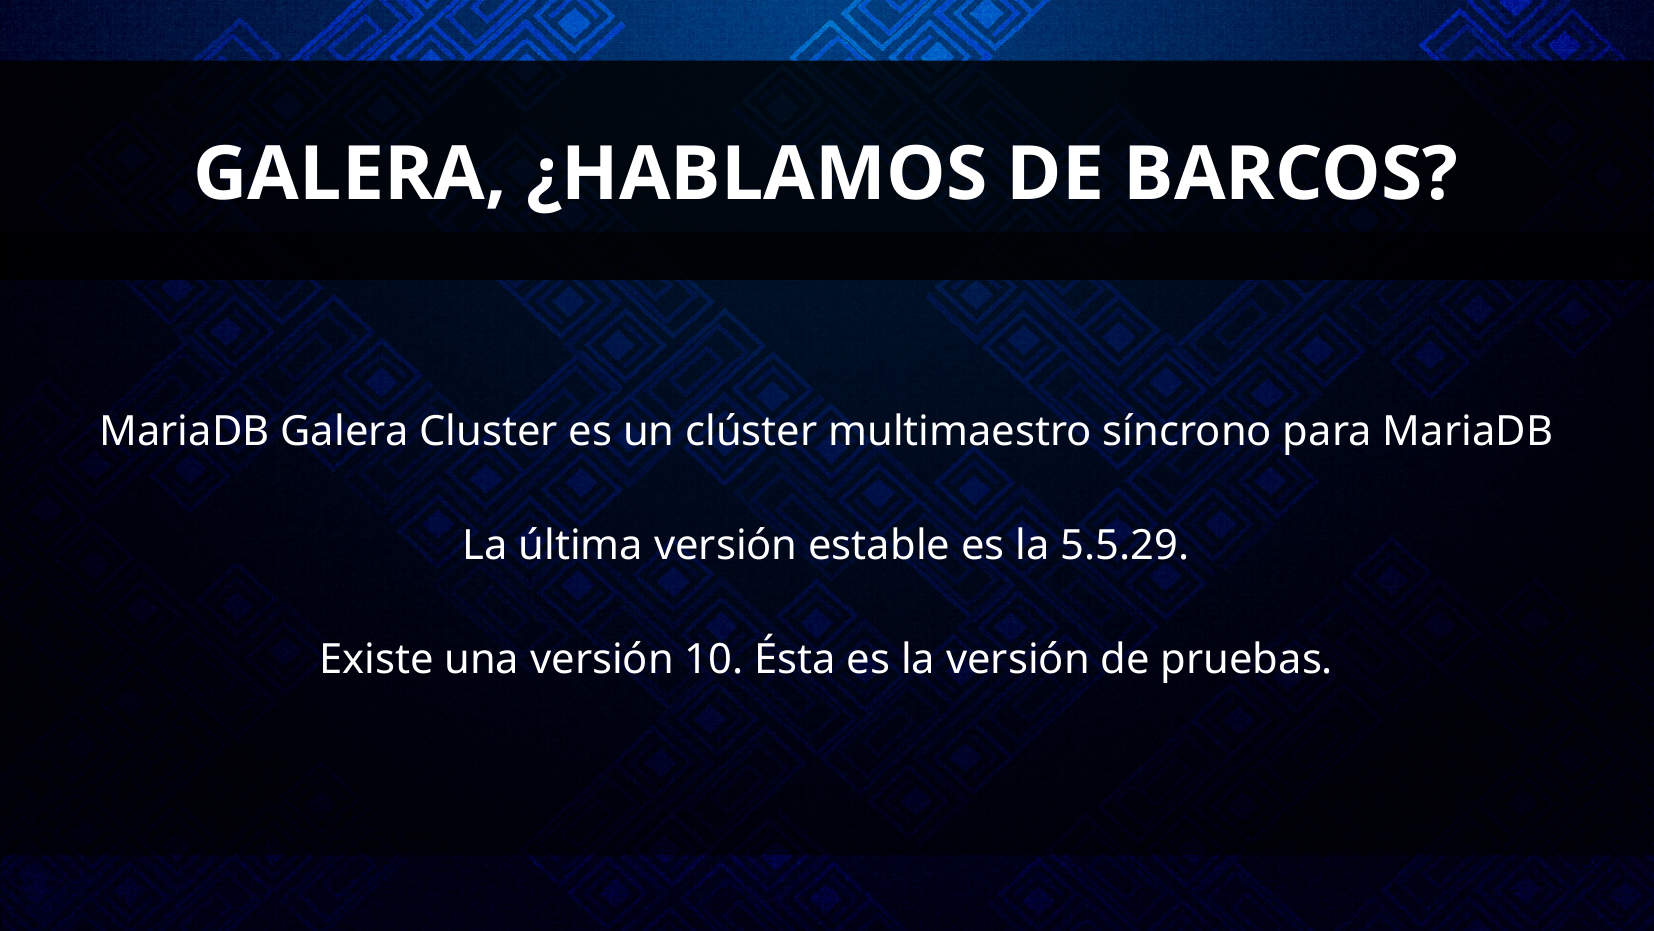

GALERA, ¿HABLAMOS DE BARCOS?
MariaDB Galera Cluster es un clúster multimaestro síncrono para MariaDB
La última versión estable es la 5.5.29.
Existe una versión 10. Ésta es la versión de pruebas.